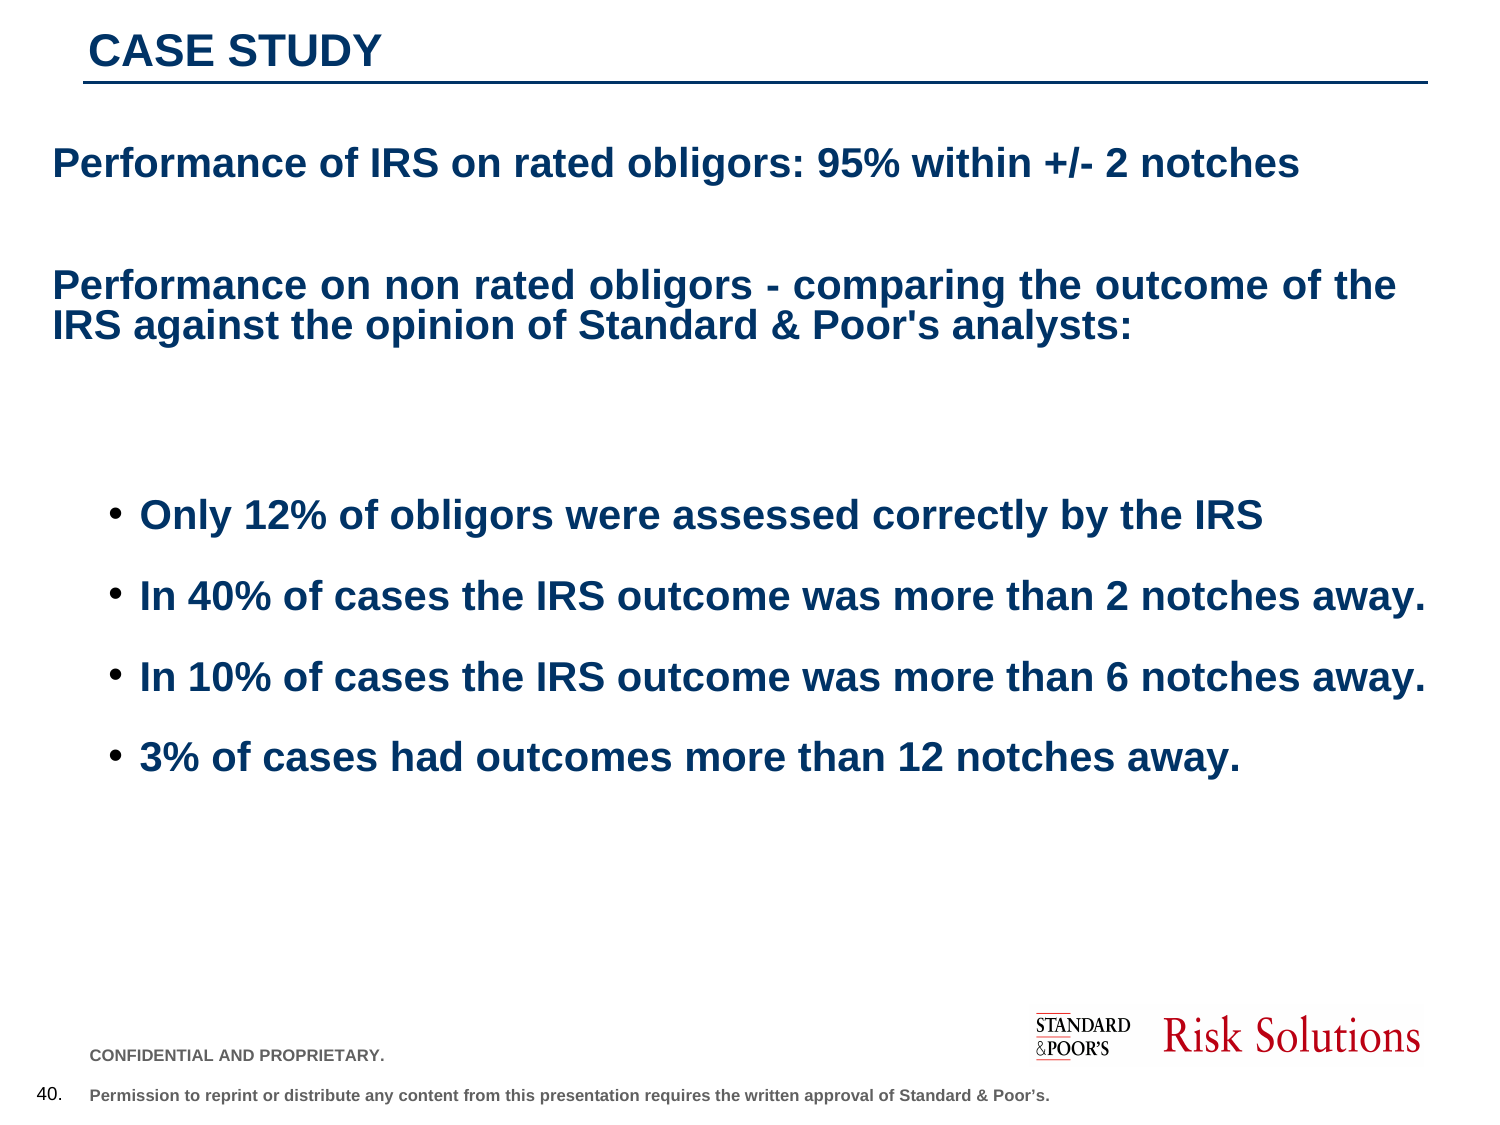

# CASE STUDY
Performance of IRS on rated obligors: 95% within +/- 2 notches
Performance on non rated obligors - comparing the outcome of the IRS against the opinion of Standard & Poor's analysts:
Only 12% of obligors were assessed correctly by the IRS
In 40% of cases the IRS outcome was more than 2 notches away.
In 10% of cases the IRS outcome was more than 6 notches away.
3% of cases had outcomes more than 12 notches away.